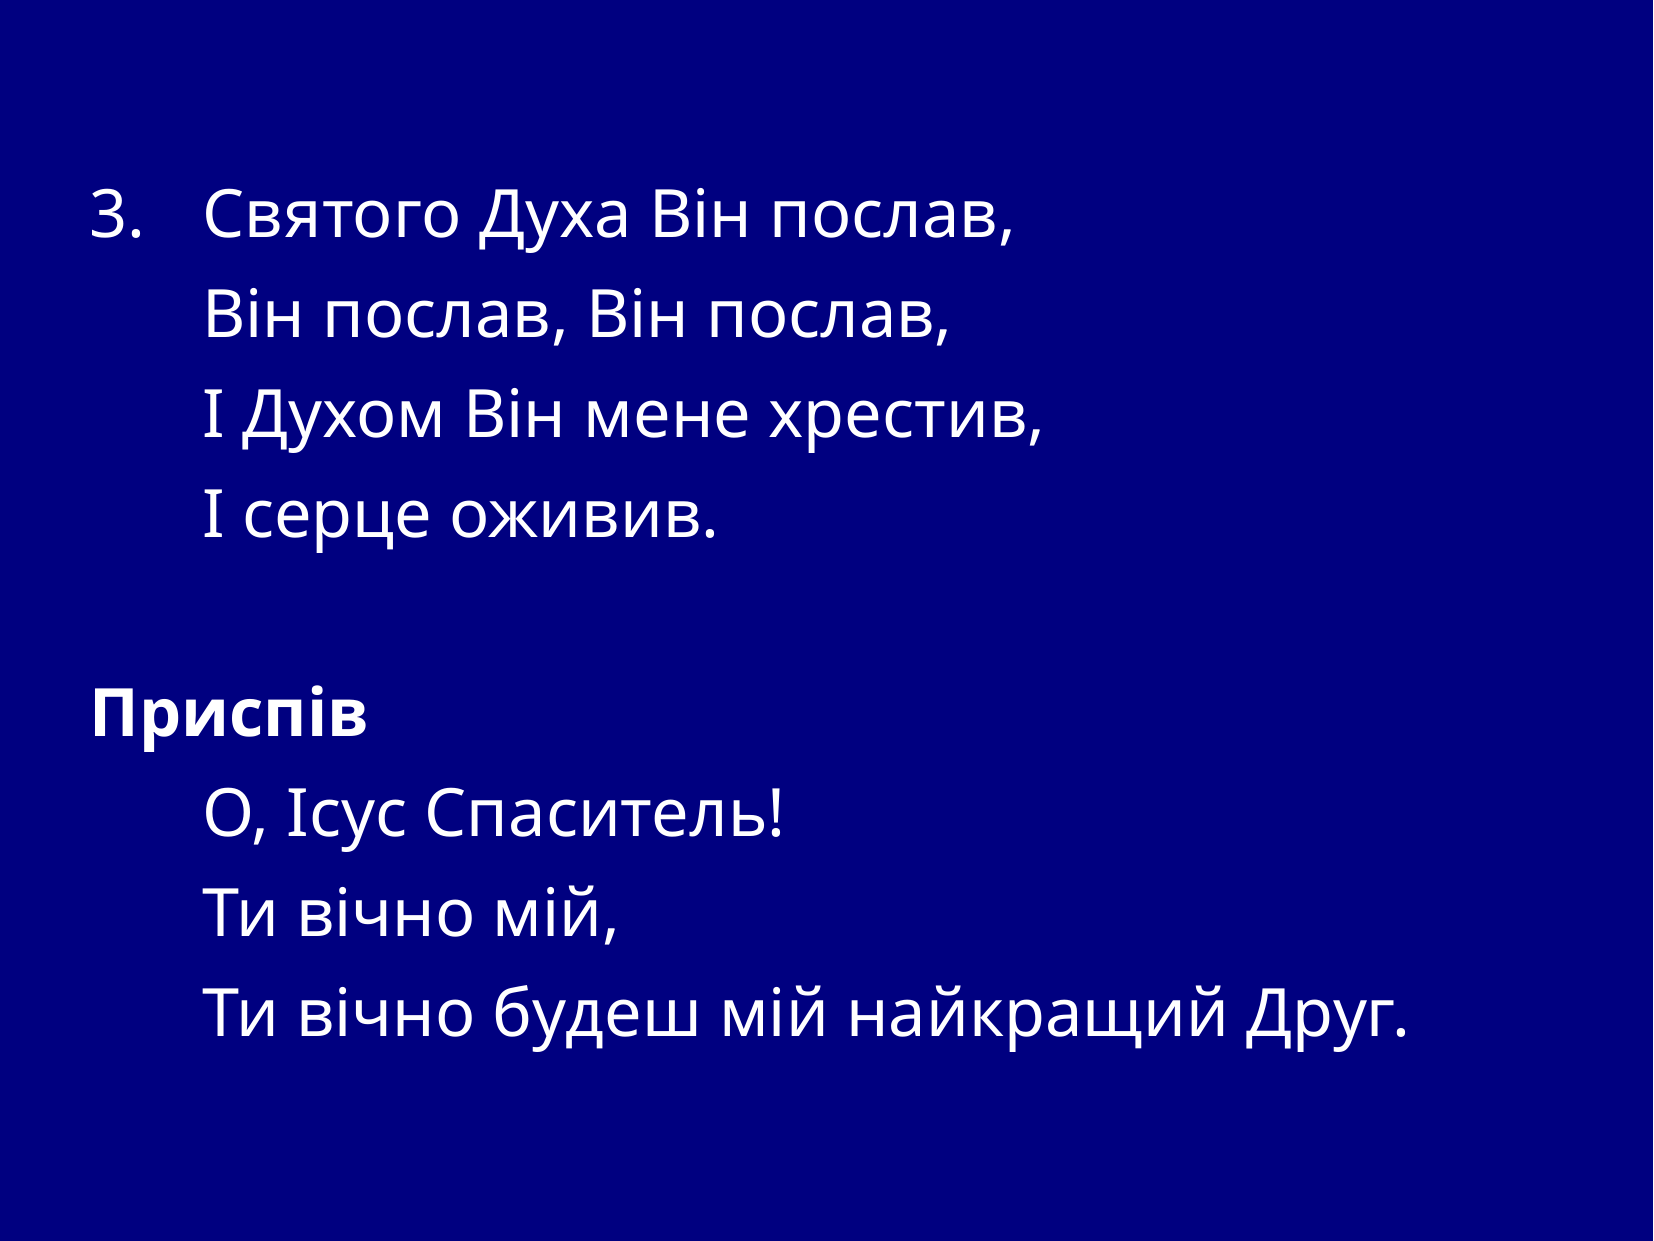

3.	Святого Духа Він послав,
	Він послав, Він послав,
	І Духом Він мене хрестив,
	І серце оживив.
Приспів
	О, Ісус Спаситель!
	Ти вічно мій,
	Ти вічно будеш мій найкращий Друг.